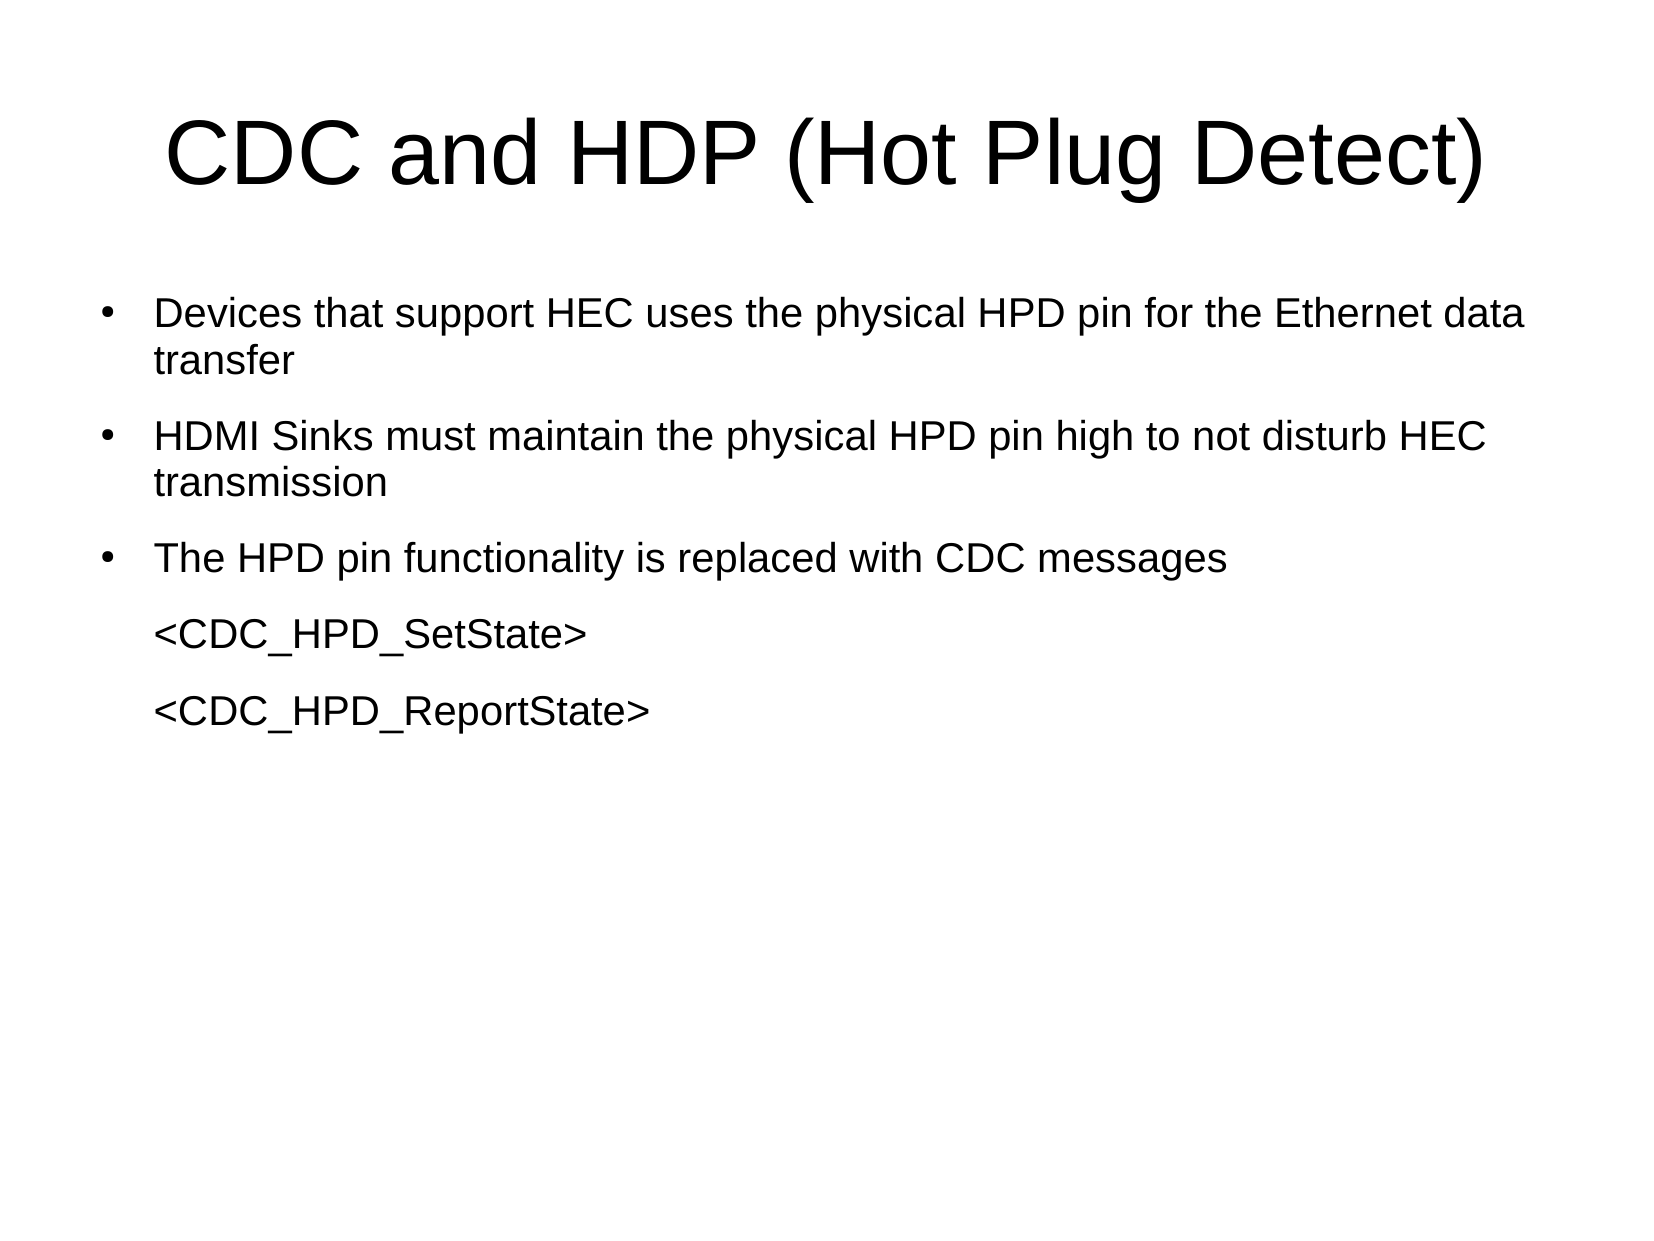

# CDC and HDP (Hot Plug Detect)
Devices that support HEC uses the physical HPD pin for the Ethernet data transfer
HDMI Sinks must maintain the physical HPD pin high to not disturb HEC transmission
The HPD pin functionality is replaced with CDC messages
<CDC_HPD_SetState>
<CDC_HPD_ReportState>